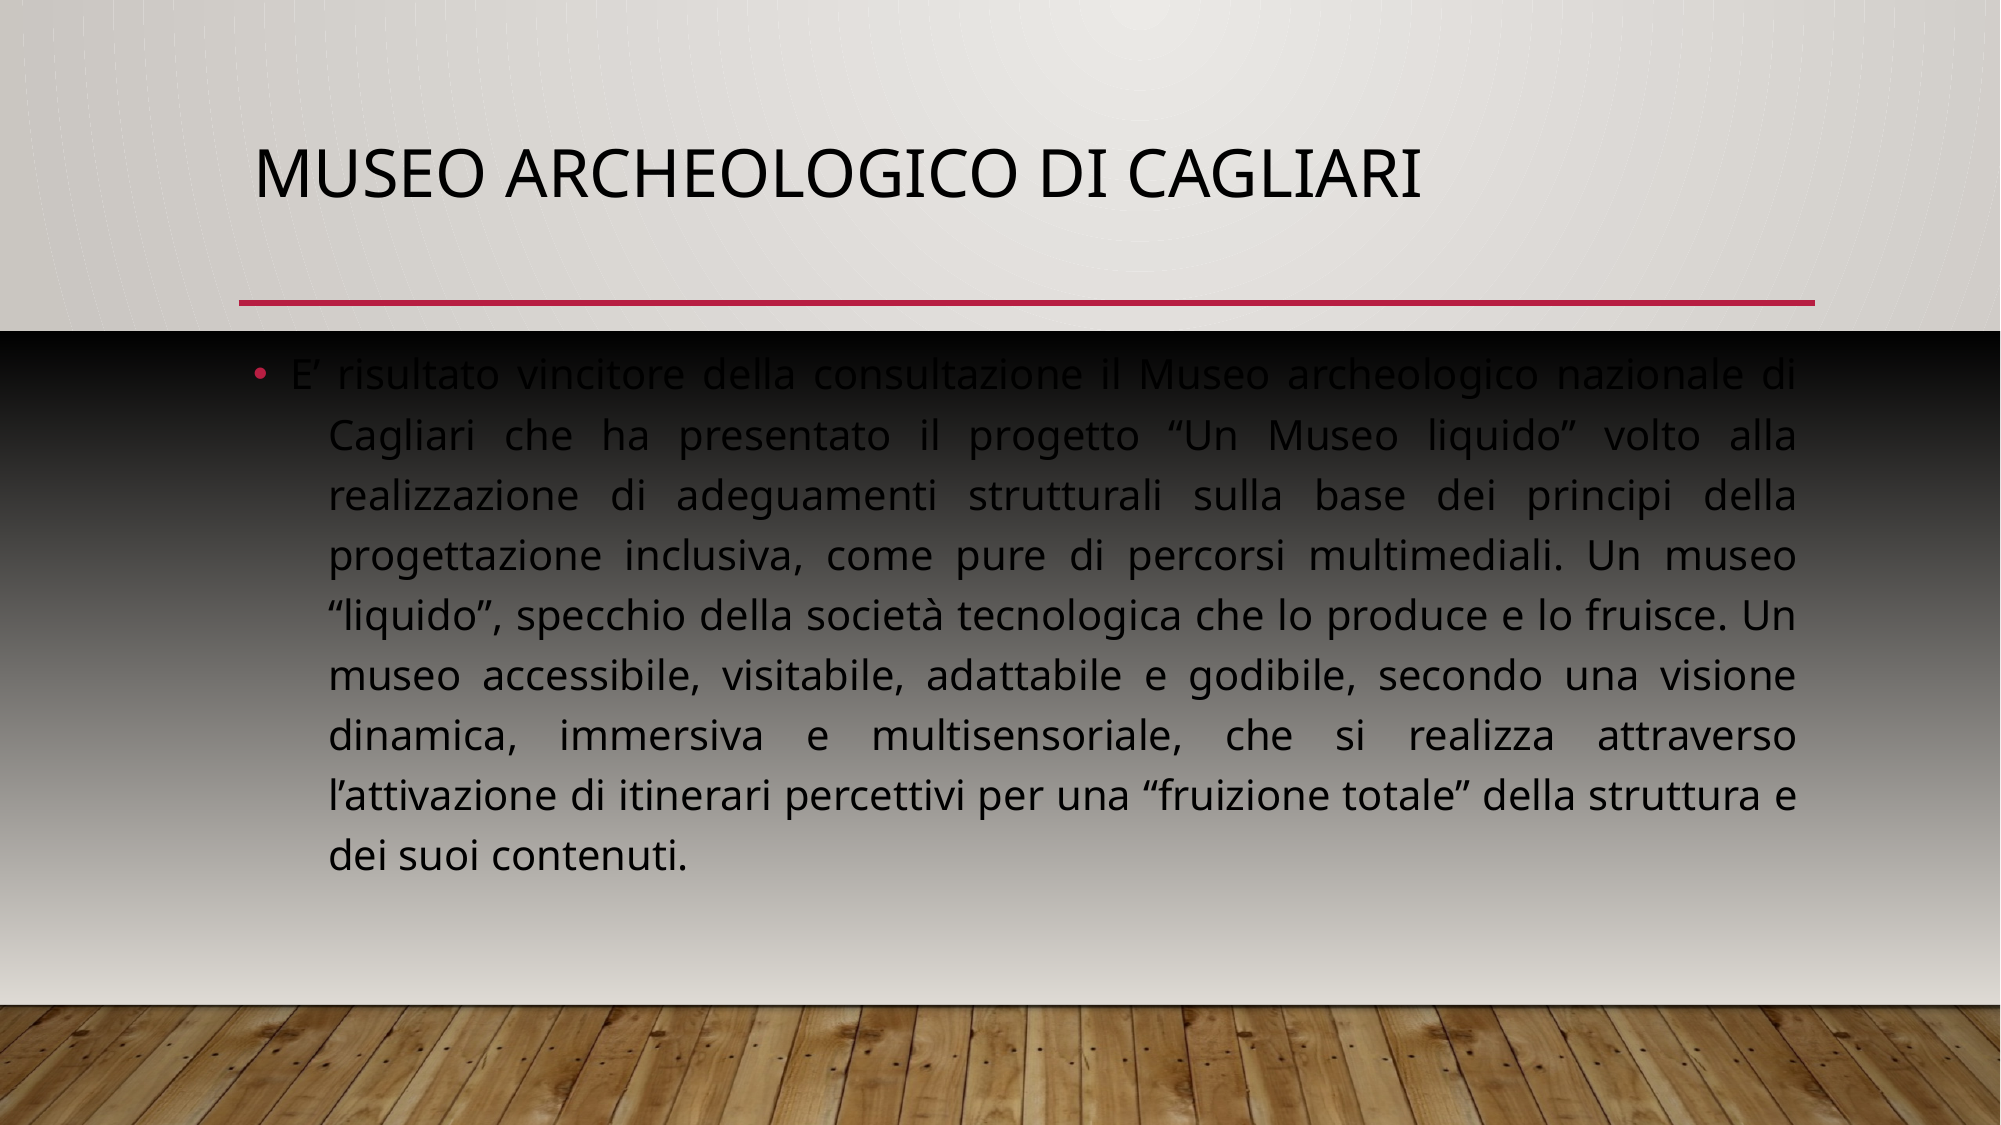

# Museo archeologico di cagliari
E’ risultato vincitore della consultazione il Museo archeologico nazionale di Cagliari che ha presentato il progetto “Un Museo liquido” volto alla realizzazione di adeguamenti strutturali sulla base dei principi della progettazione inclusiva, come pure di percorsi multimediali. Un museo “liquido”, specchio della società tecnologica che lo produce e lo fruisce. Un museo accessibile, visitabile, adattabile e godibile, secondo una visione dinamica, immersiva e multisensoriale, che si realizza attraverso l’attivazione di itinerari percettivi per una “fruizione totale” della struttura e dei suoi contenuti.